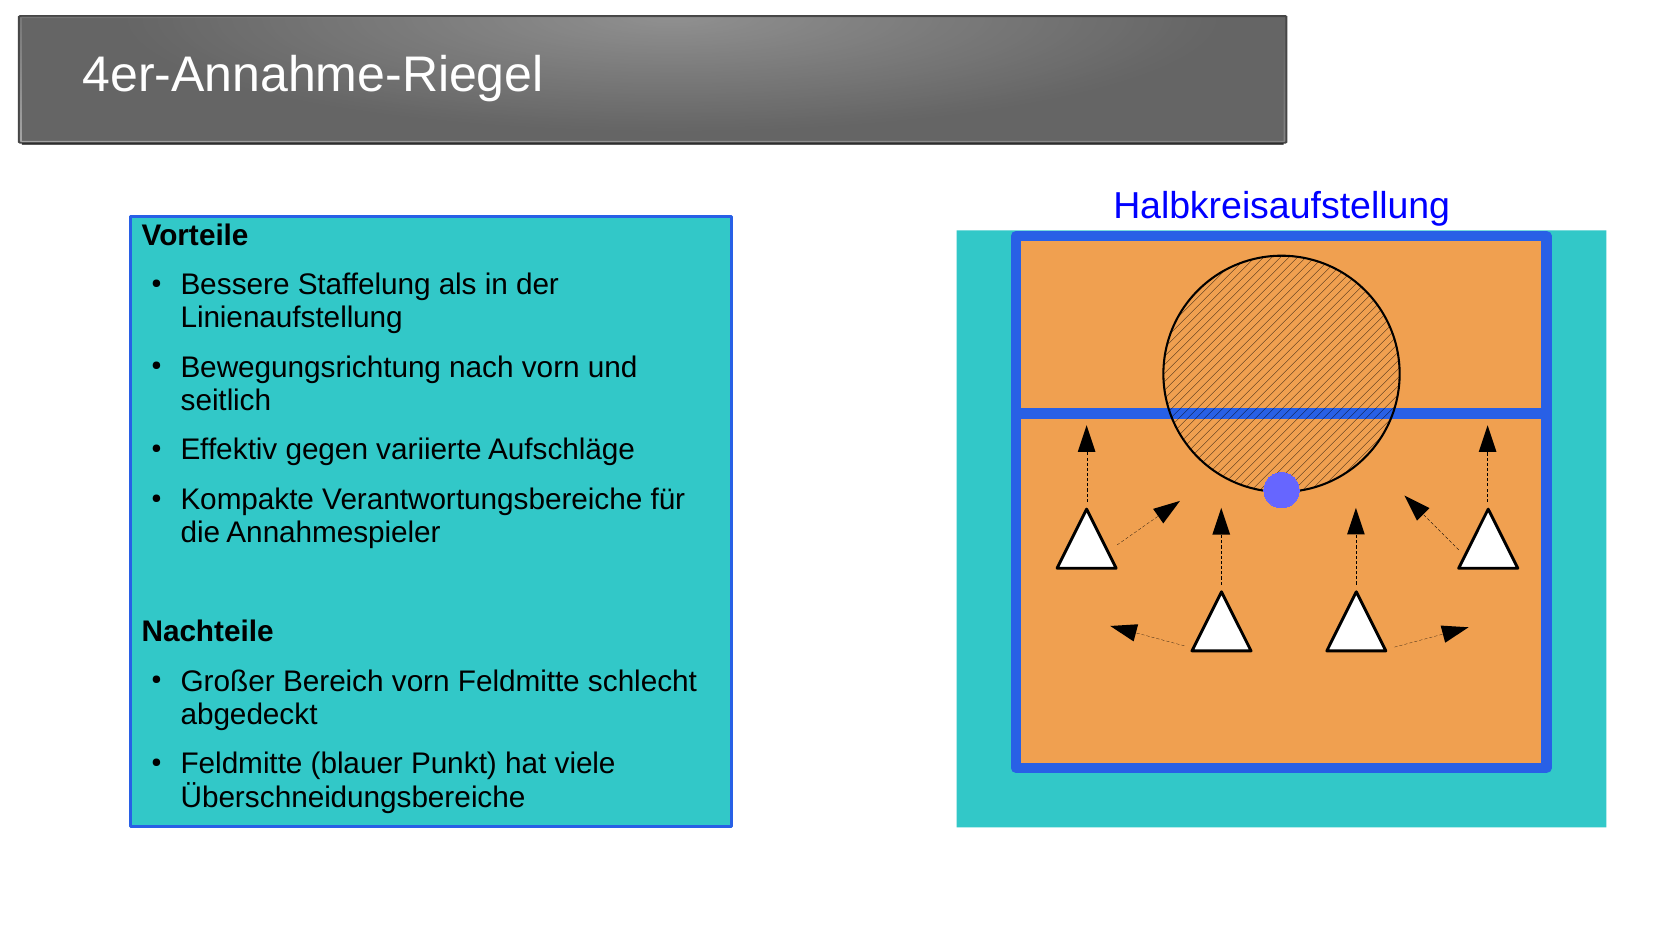

# 4er-Annahme-Riegel
Halbkreisaufstellung
Vorteile
Bessere Staffelung als in der Linienaufstellung
Bewegungsrichtung nach vorn und seitlich
Effektiv gegen variierte Aufschläge
Kompakte Verantwortungsbereiche für die Annahmespieler
Nachteile
Großer Bereich vorn Feldmitte schlecht abgedeckt
Feldmitte (blauer Punkt) hat viele Überschneidungsbereiche
I
I
I
I
I
I
II
II
II
III
III
III
IV
IV
IV
V
V
V
VI
VI
VI